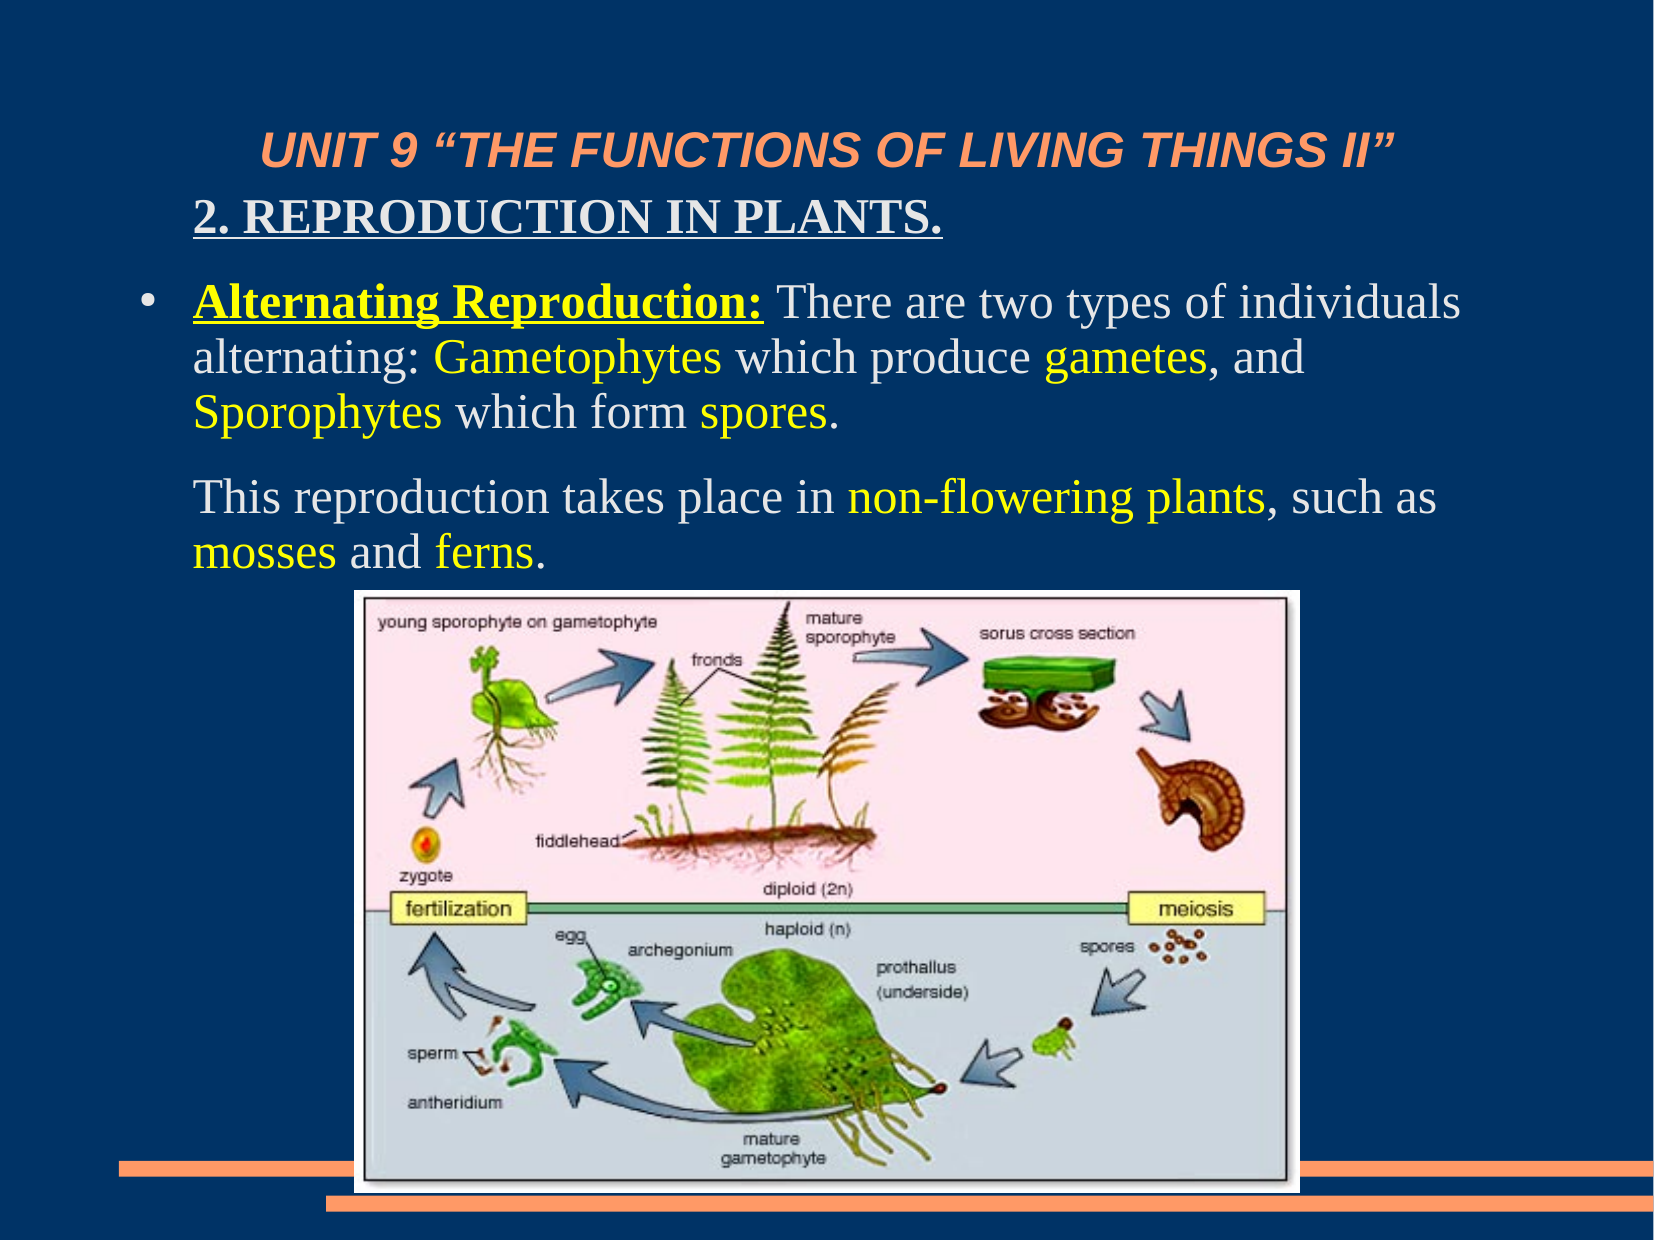

# UNIT 9 “THE FUNCTIONS OF LIVING THINGS II”
2. REPRODUCTION IN PLANTS.
Alternating Reproduction: There are two types of individuals alternating: Gametophytes which produce gametes, and Sporophytes which form spores.
This reproduction takes place in non-flowering plants, such as mosses and ferns.